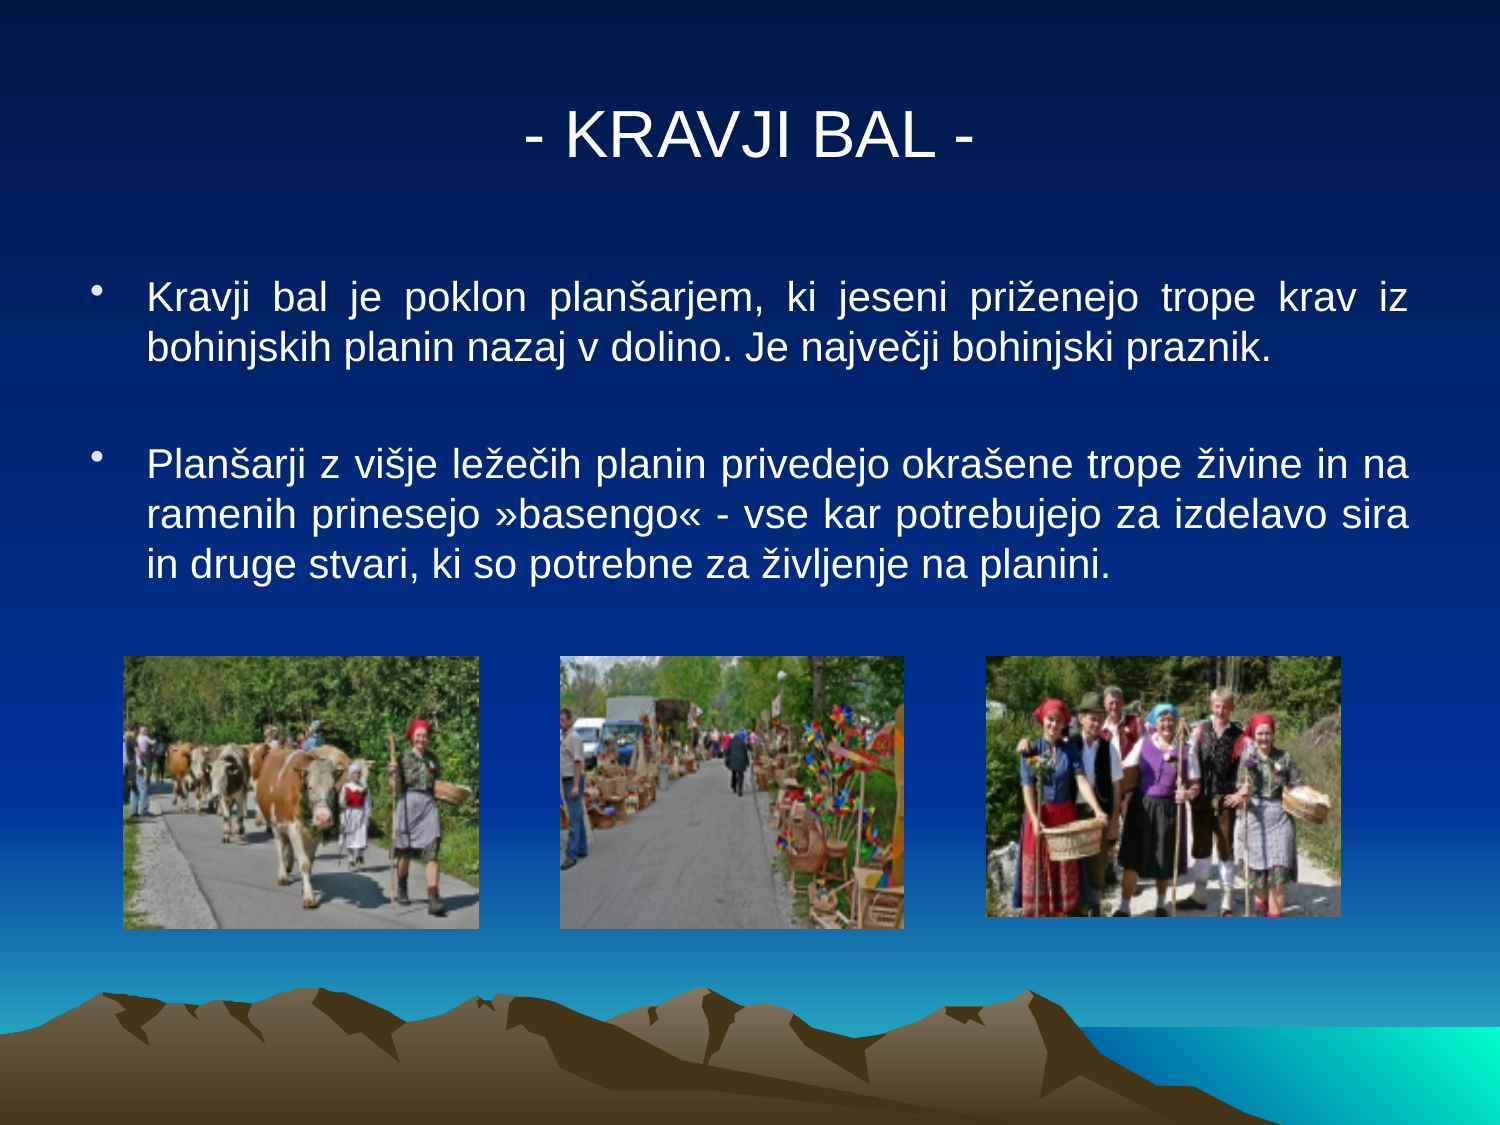

# - KRAVJI BAL -
Kravji bal je poklon planšarjem, ki jeseni priženejo trope krav iz bohinjskih planin nazaj v dolino. Je največji bohinjski praznik.
Planšarji z višje ležečih planin privedejo okrašene trope živine in na ramenih prinesejo »basengo« - vse kar potrebujejo za izdelavo sira in druge stvari, ki so potrebne za življenje na planini.